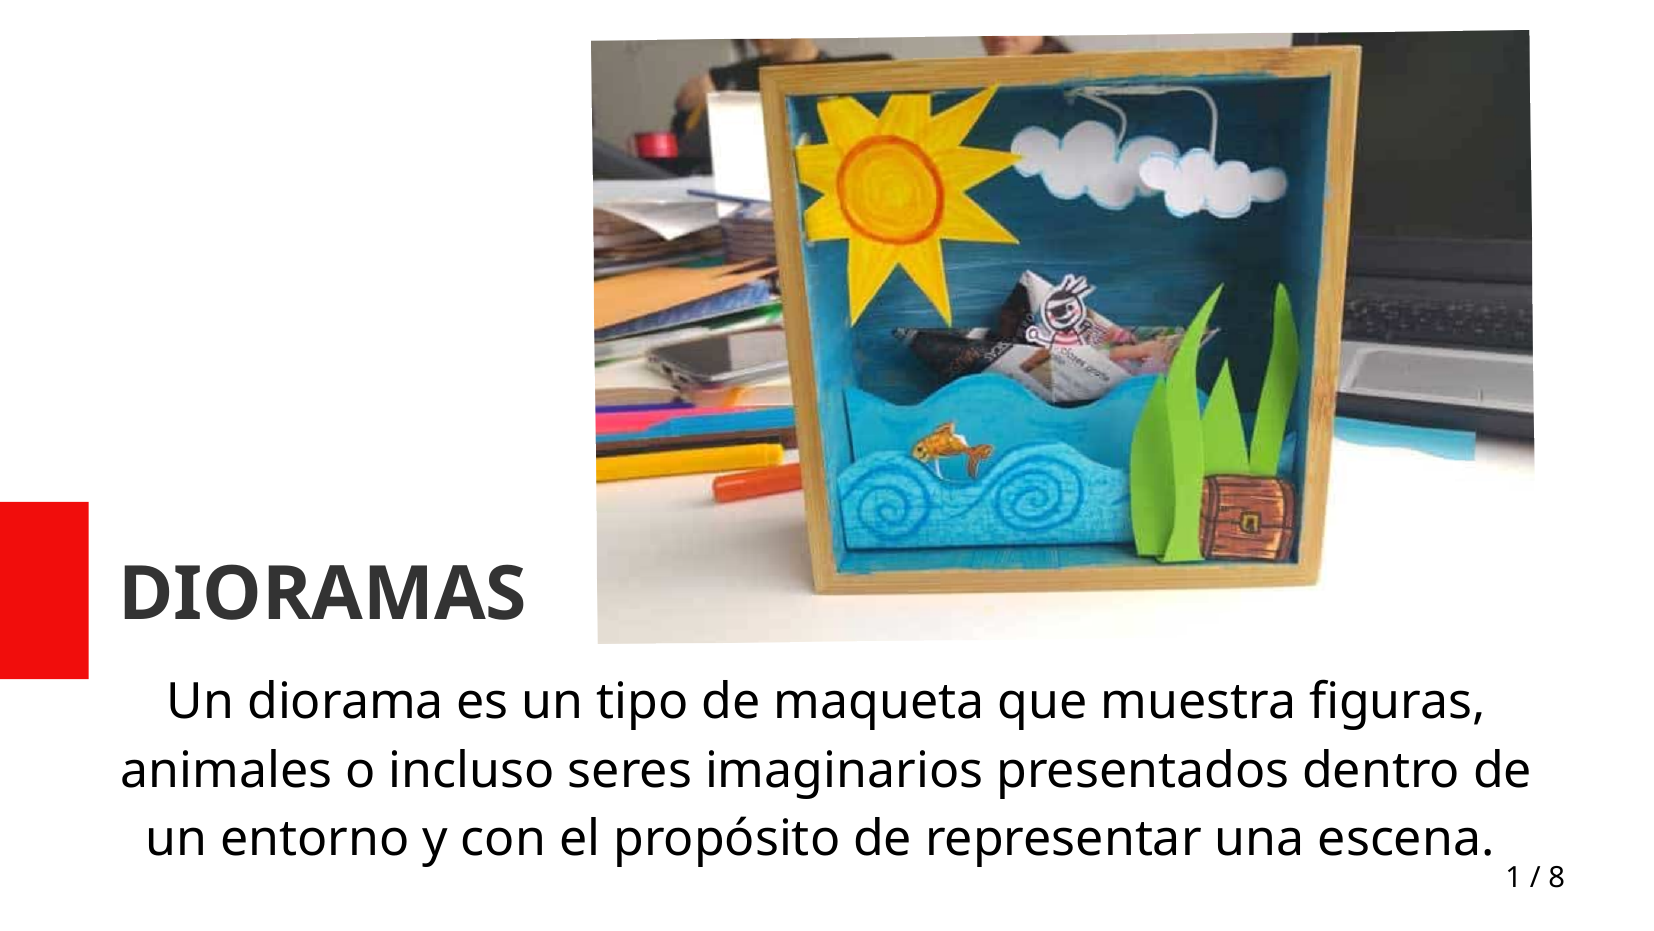

# DIORAMAS
Un diorama es un tipo de maqueta que muestra figuras, animales o incluso seres imaginarios presentados dentro de un entorno y con el propósito de representar una escena.
1